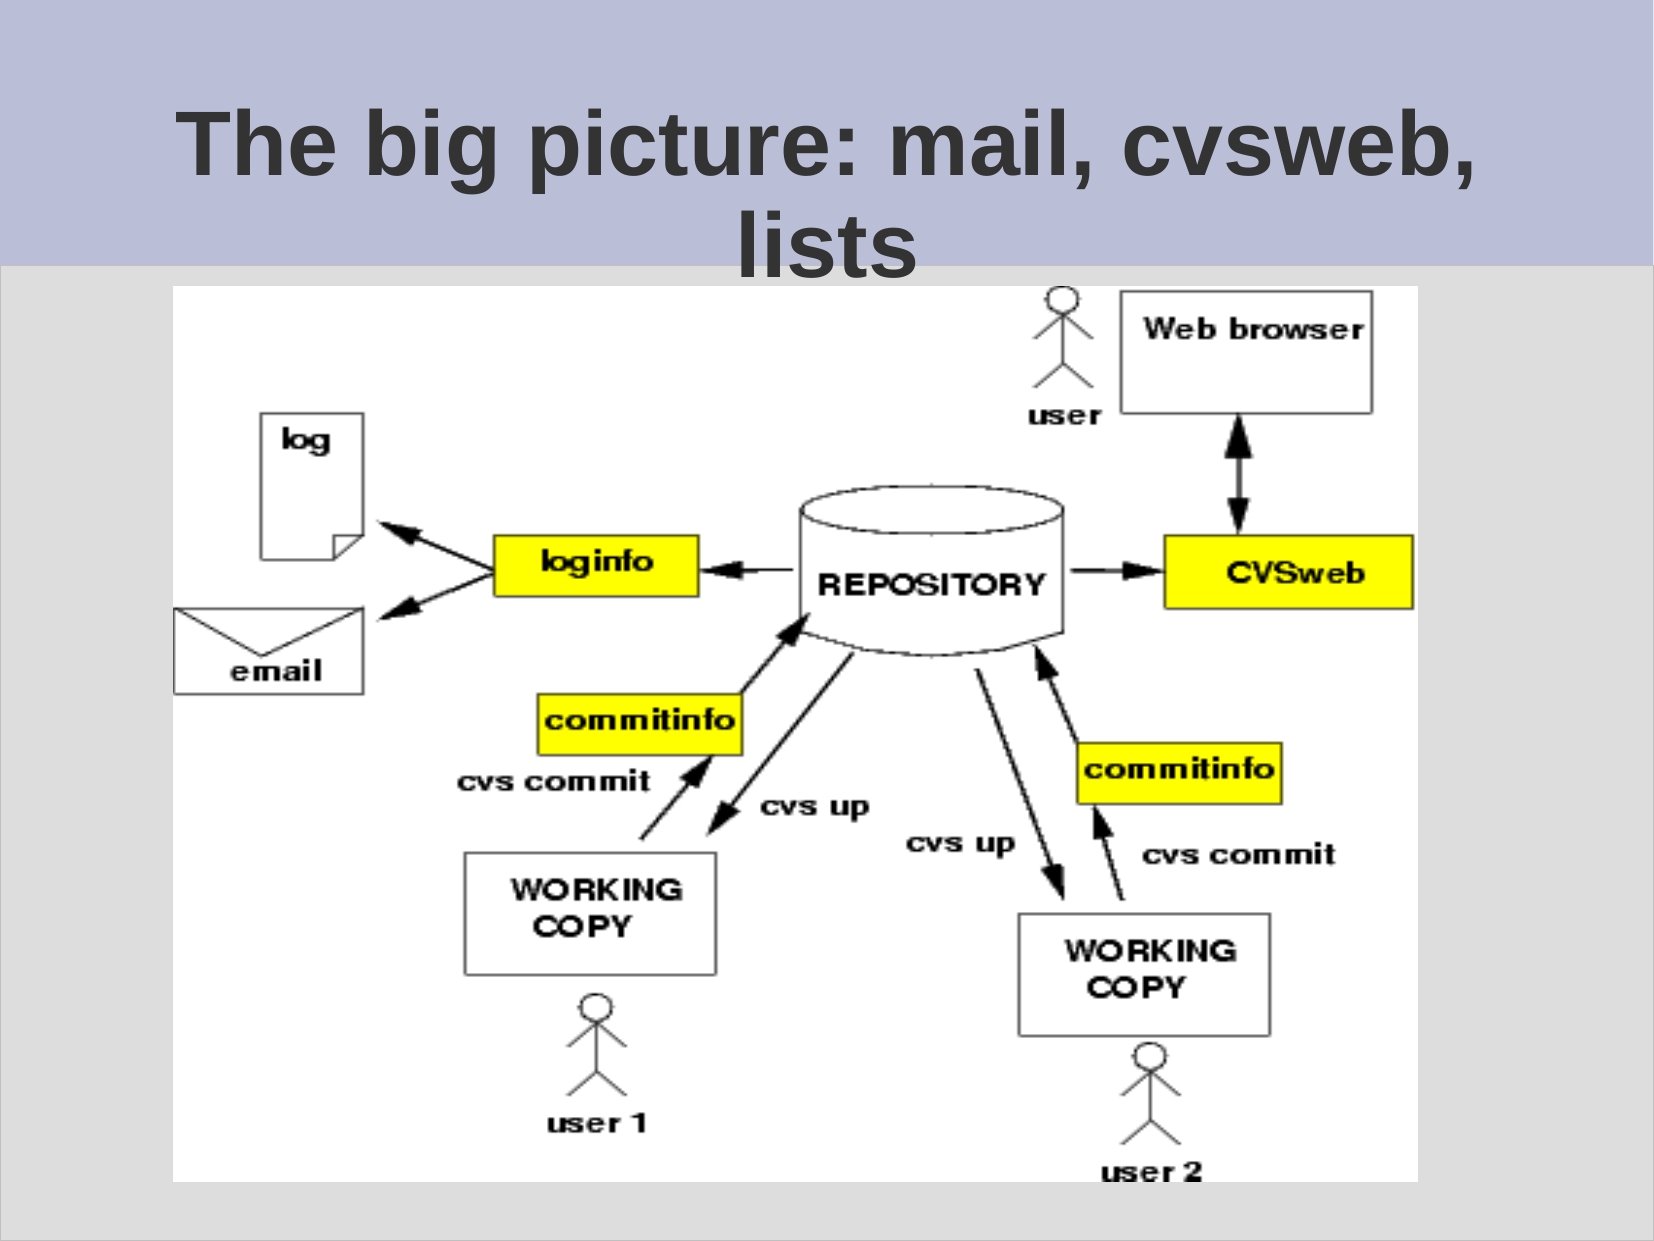

# The big picture: mail, cvsweb, lists